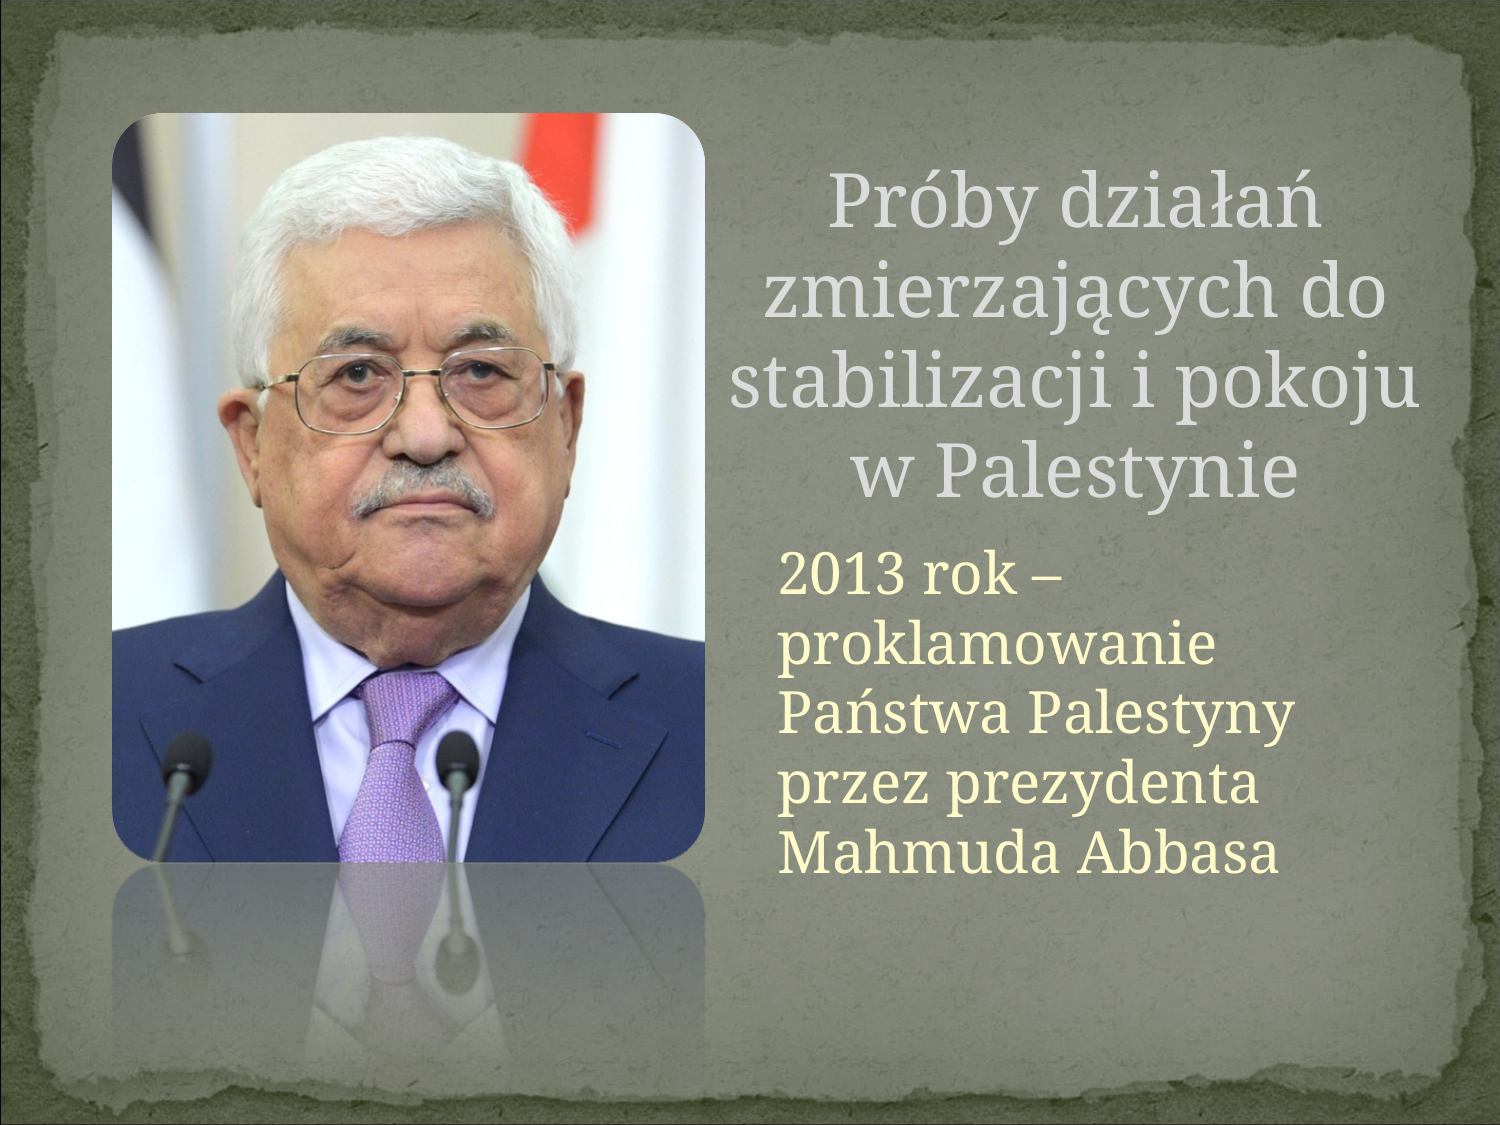

Próby działań zmierzających do stabilizacji i pokoju w Palestynie
2013 rok – proklamowanie Państwa Palestyny przez prezydenta Mahmuda Abbasa